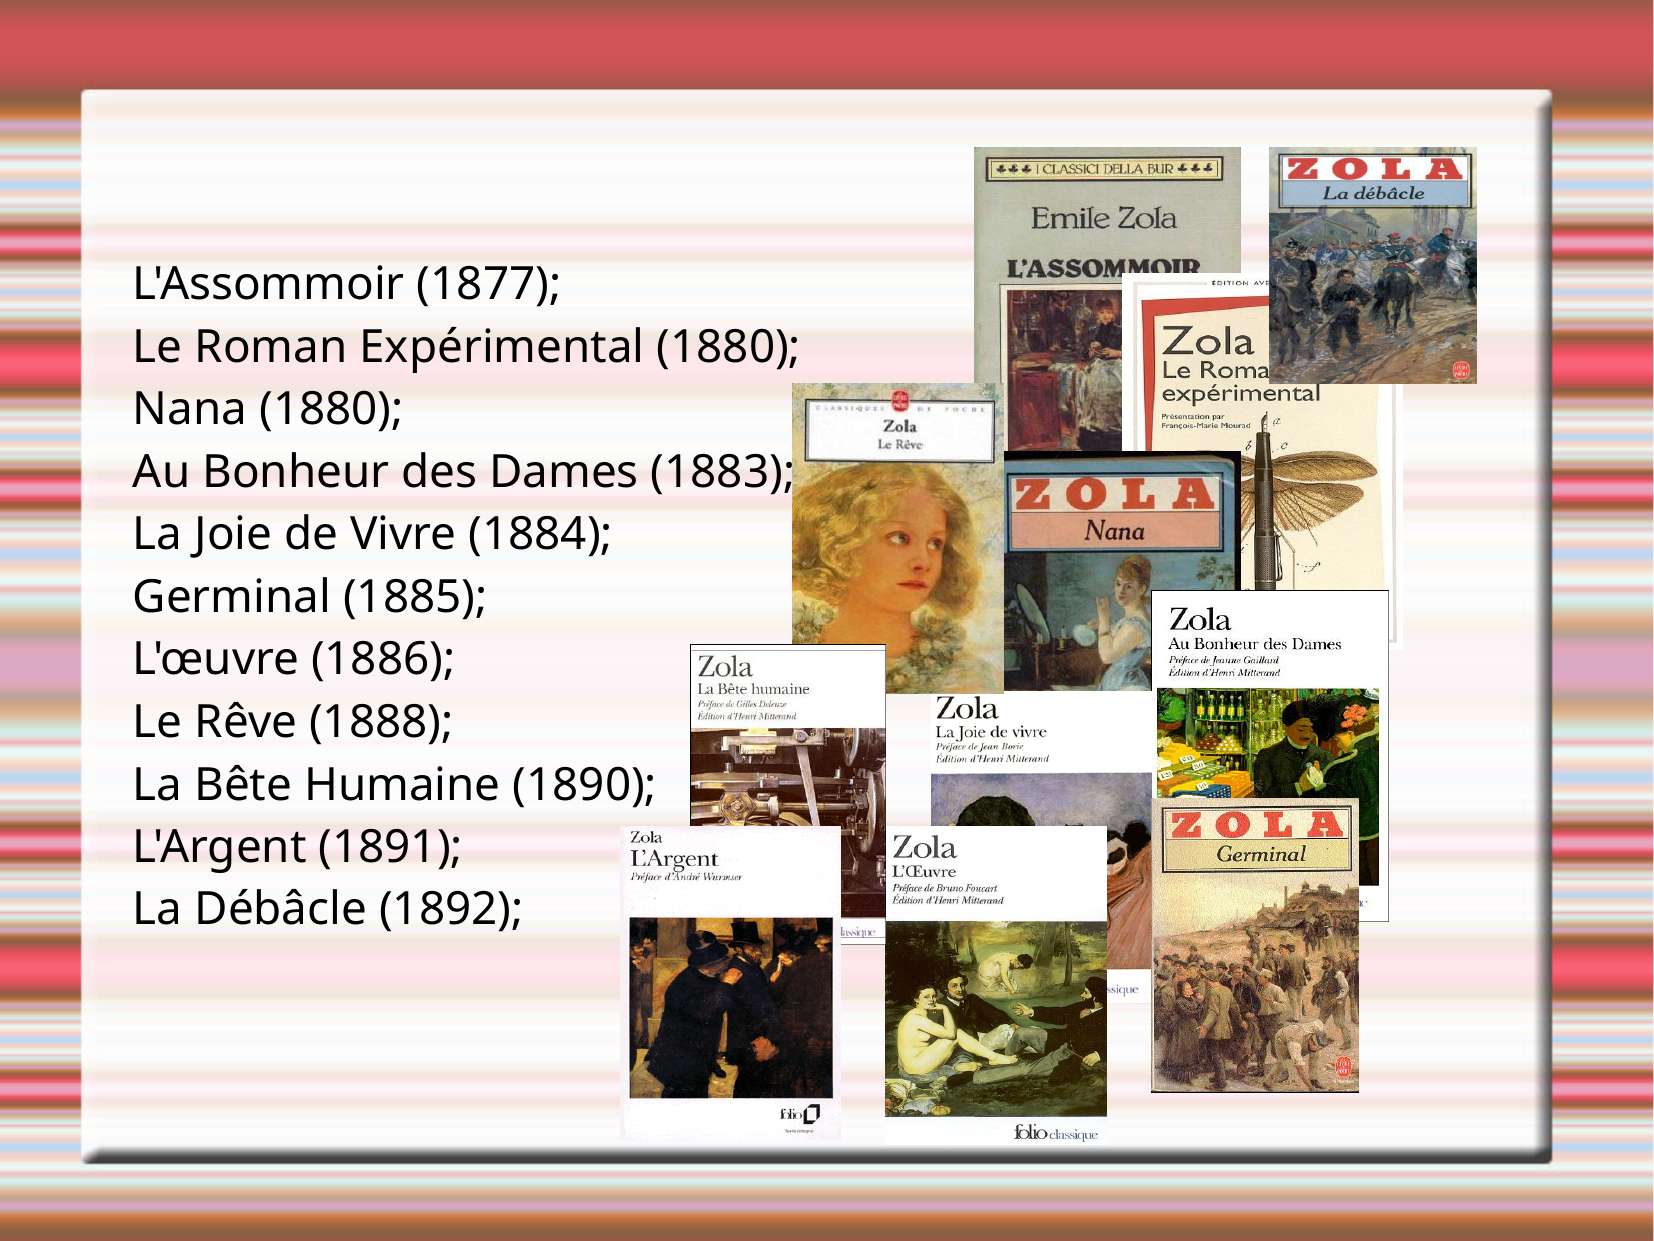

L'Assommoir (1877);
Le Roman Expérimental (1880);
Nana (1880);
Au Bonheur des Dames (1883);
La Joie de Vivre (1884);
Germinal (1885);
L'œuvre (1886);
Le Rêve (1888);
La Bête Humaine (1890);
L'Argent (1891);
La Débâcle (1892);